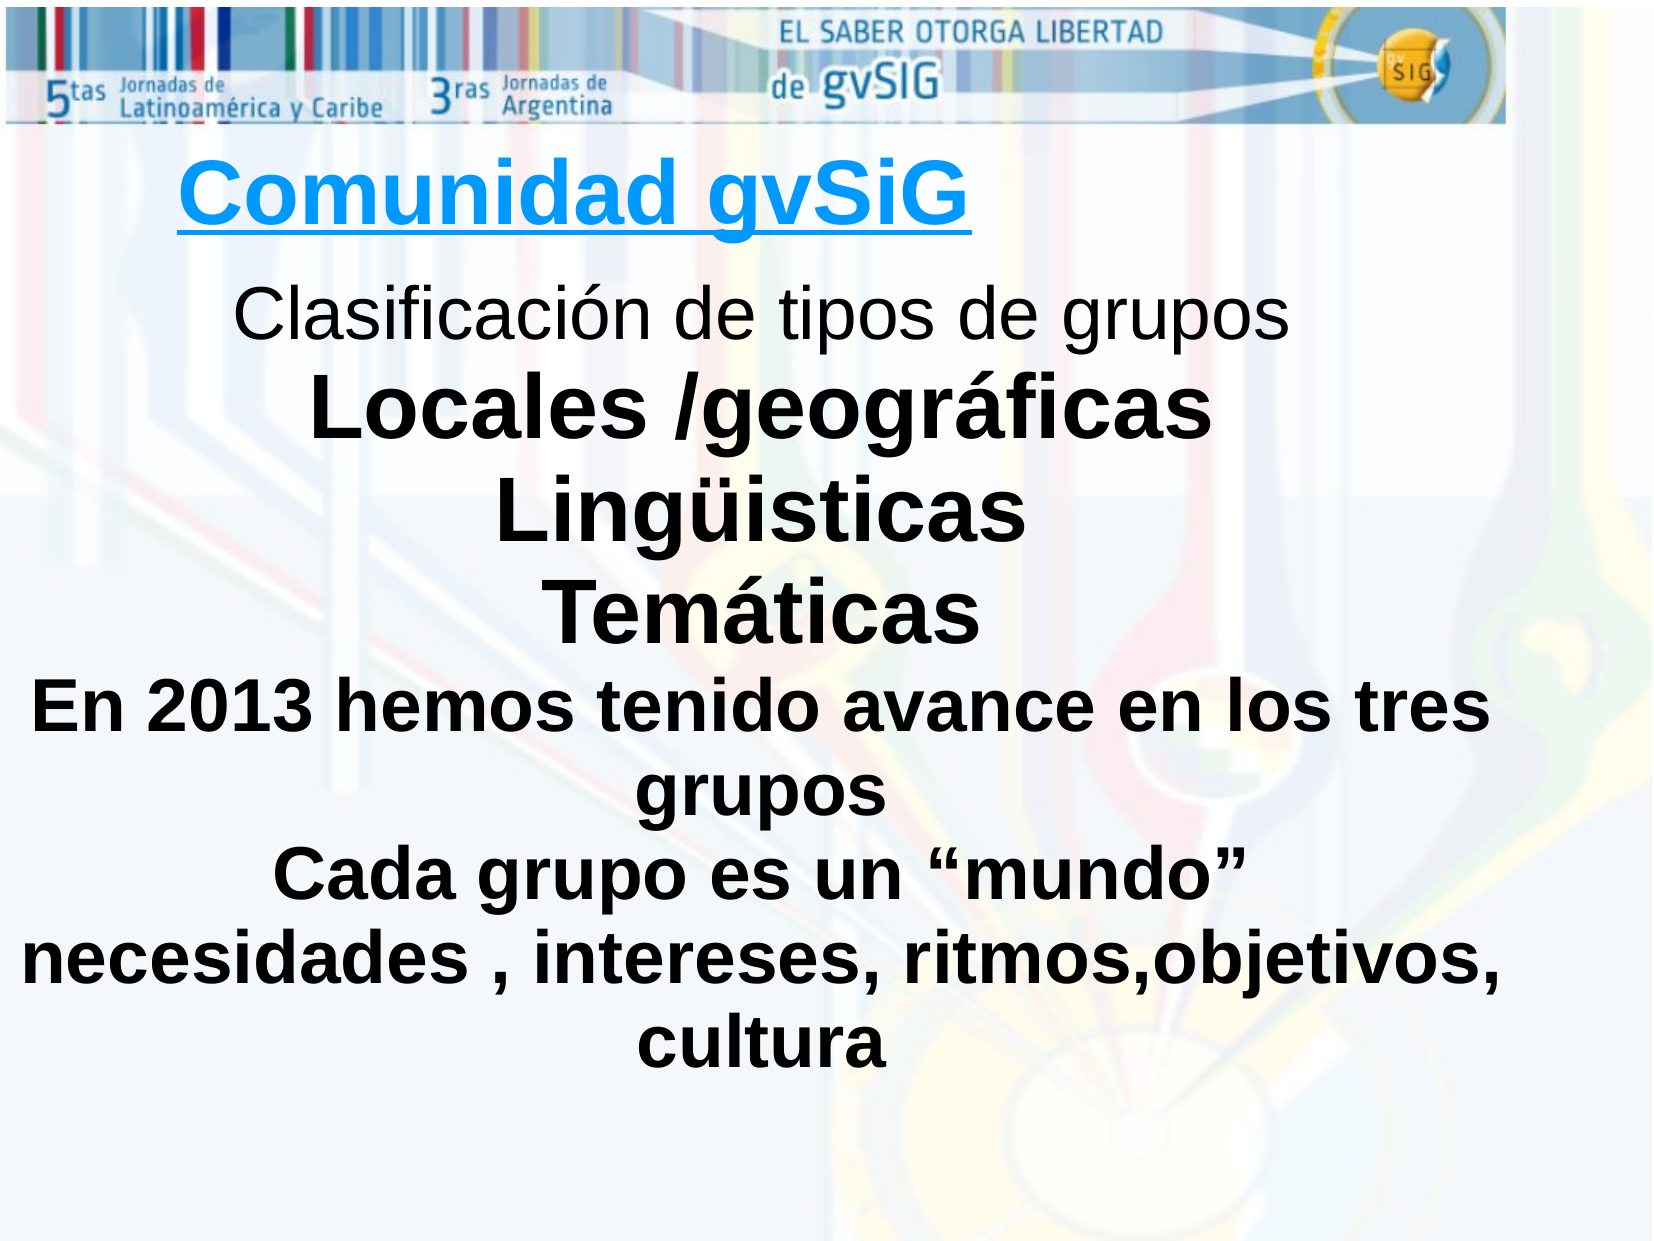

Comunidad gvSiG
# Clasificación de tipos de grupos Locales /geográficas Lingüisticas Temáticas En 2013 hemos tenido avance en los tres grupos Cada grupo es un “mundo” necesidades , intereses, ritmos,objetivos, cultura